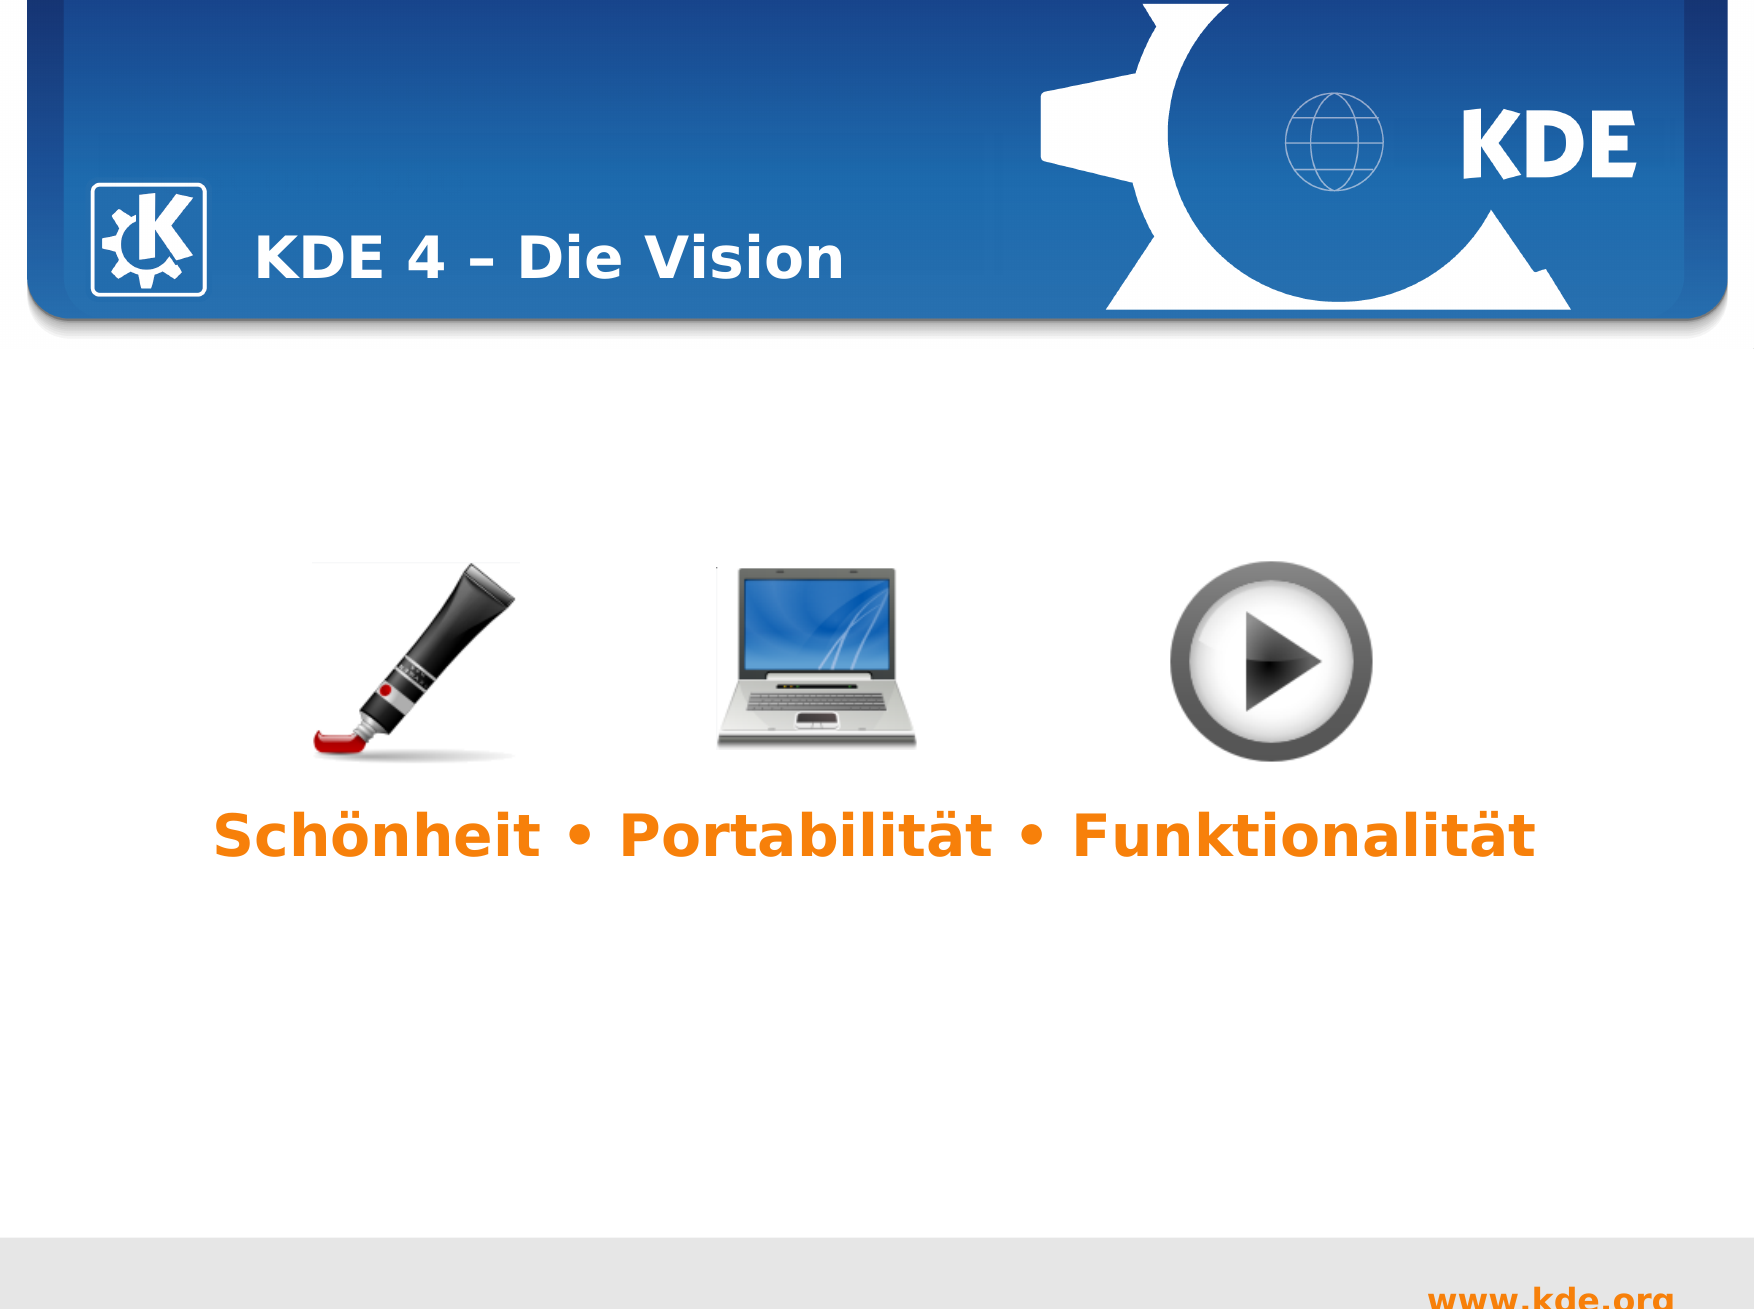

KDE 4 – Die Vision
Schönheit • Portabilität • Funktionalität